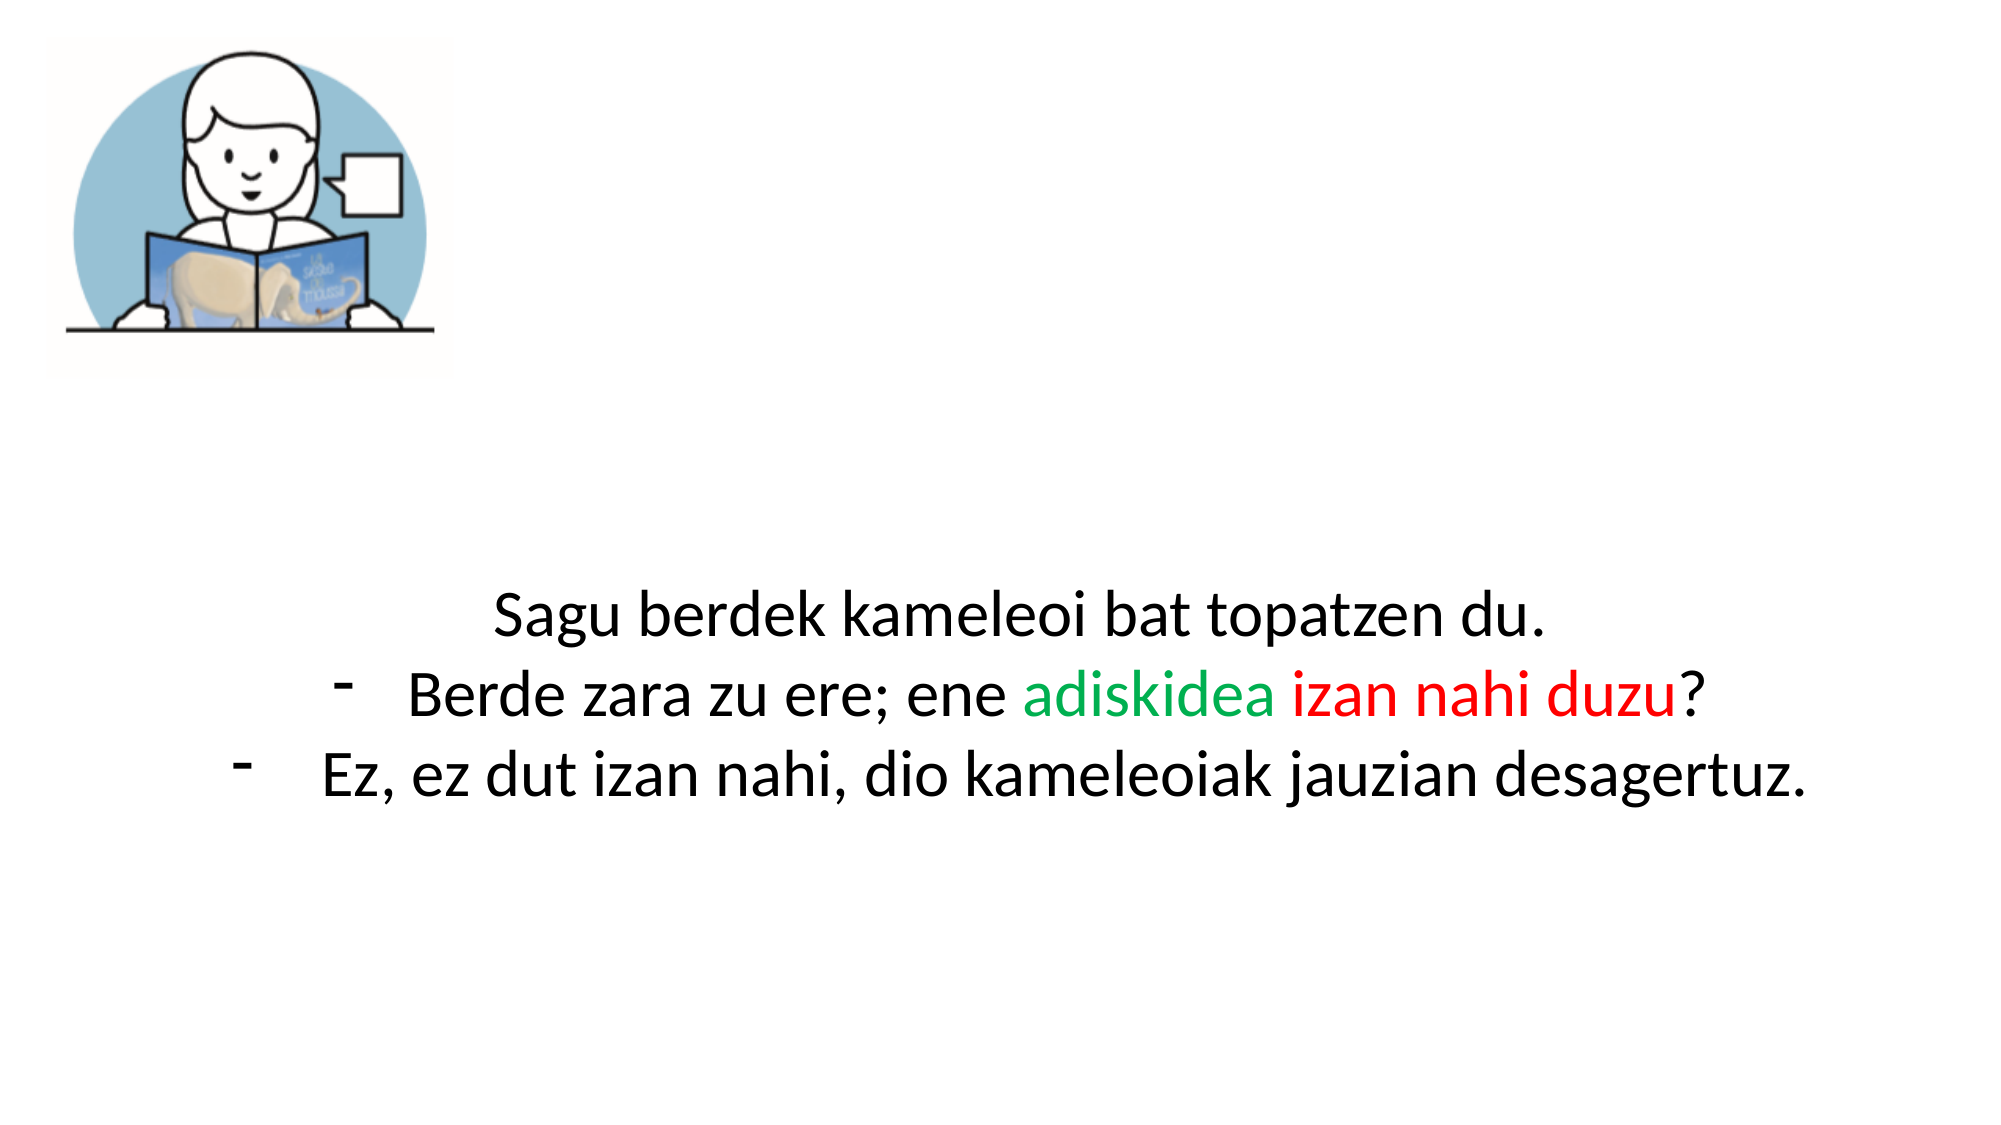

Sagu berdek kameleoi bat topatzen du.
Berde zara zu ere; ene adiskidea izan nahi duzu?
 Ez, ez dut izan nahi, dio kameleoiak jauzian desagertuz.